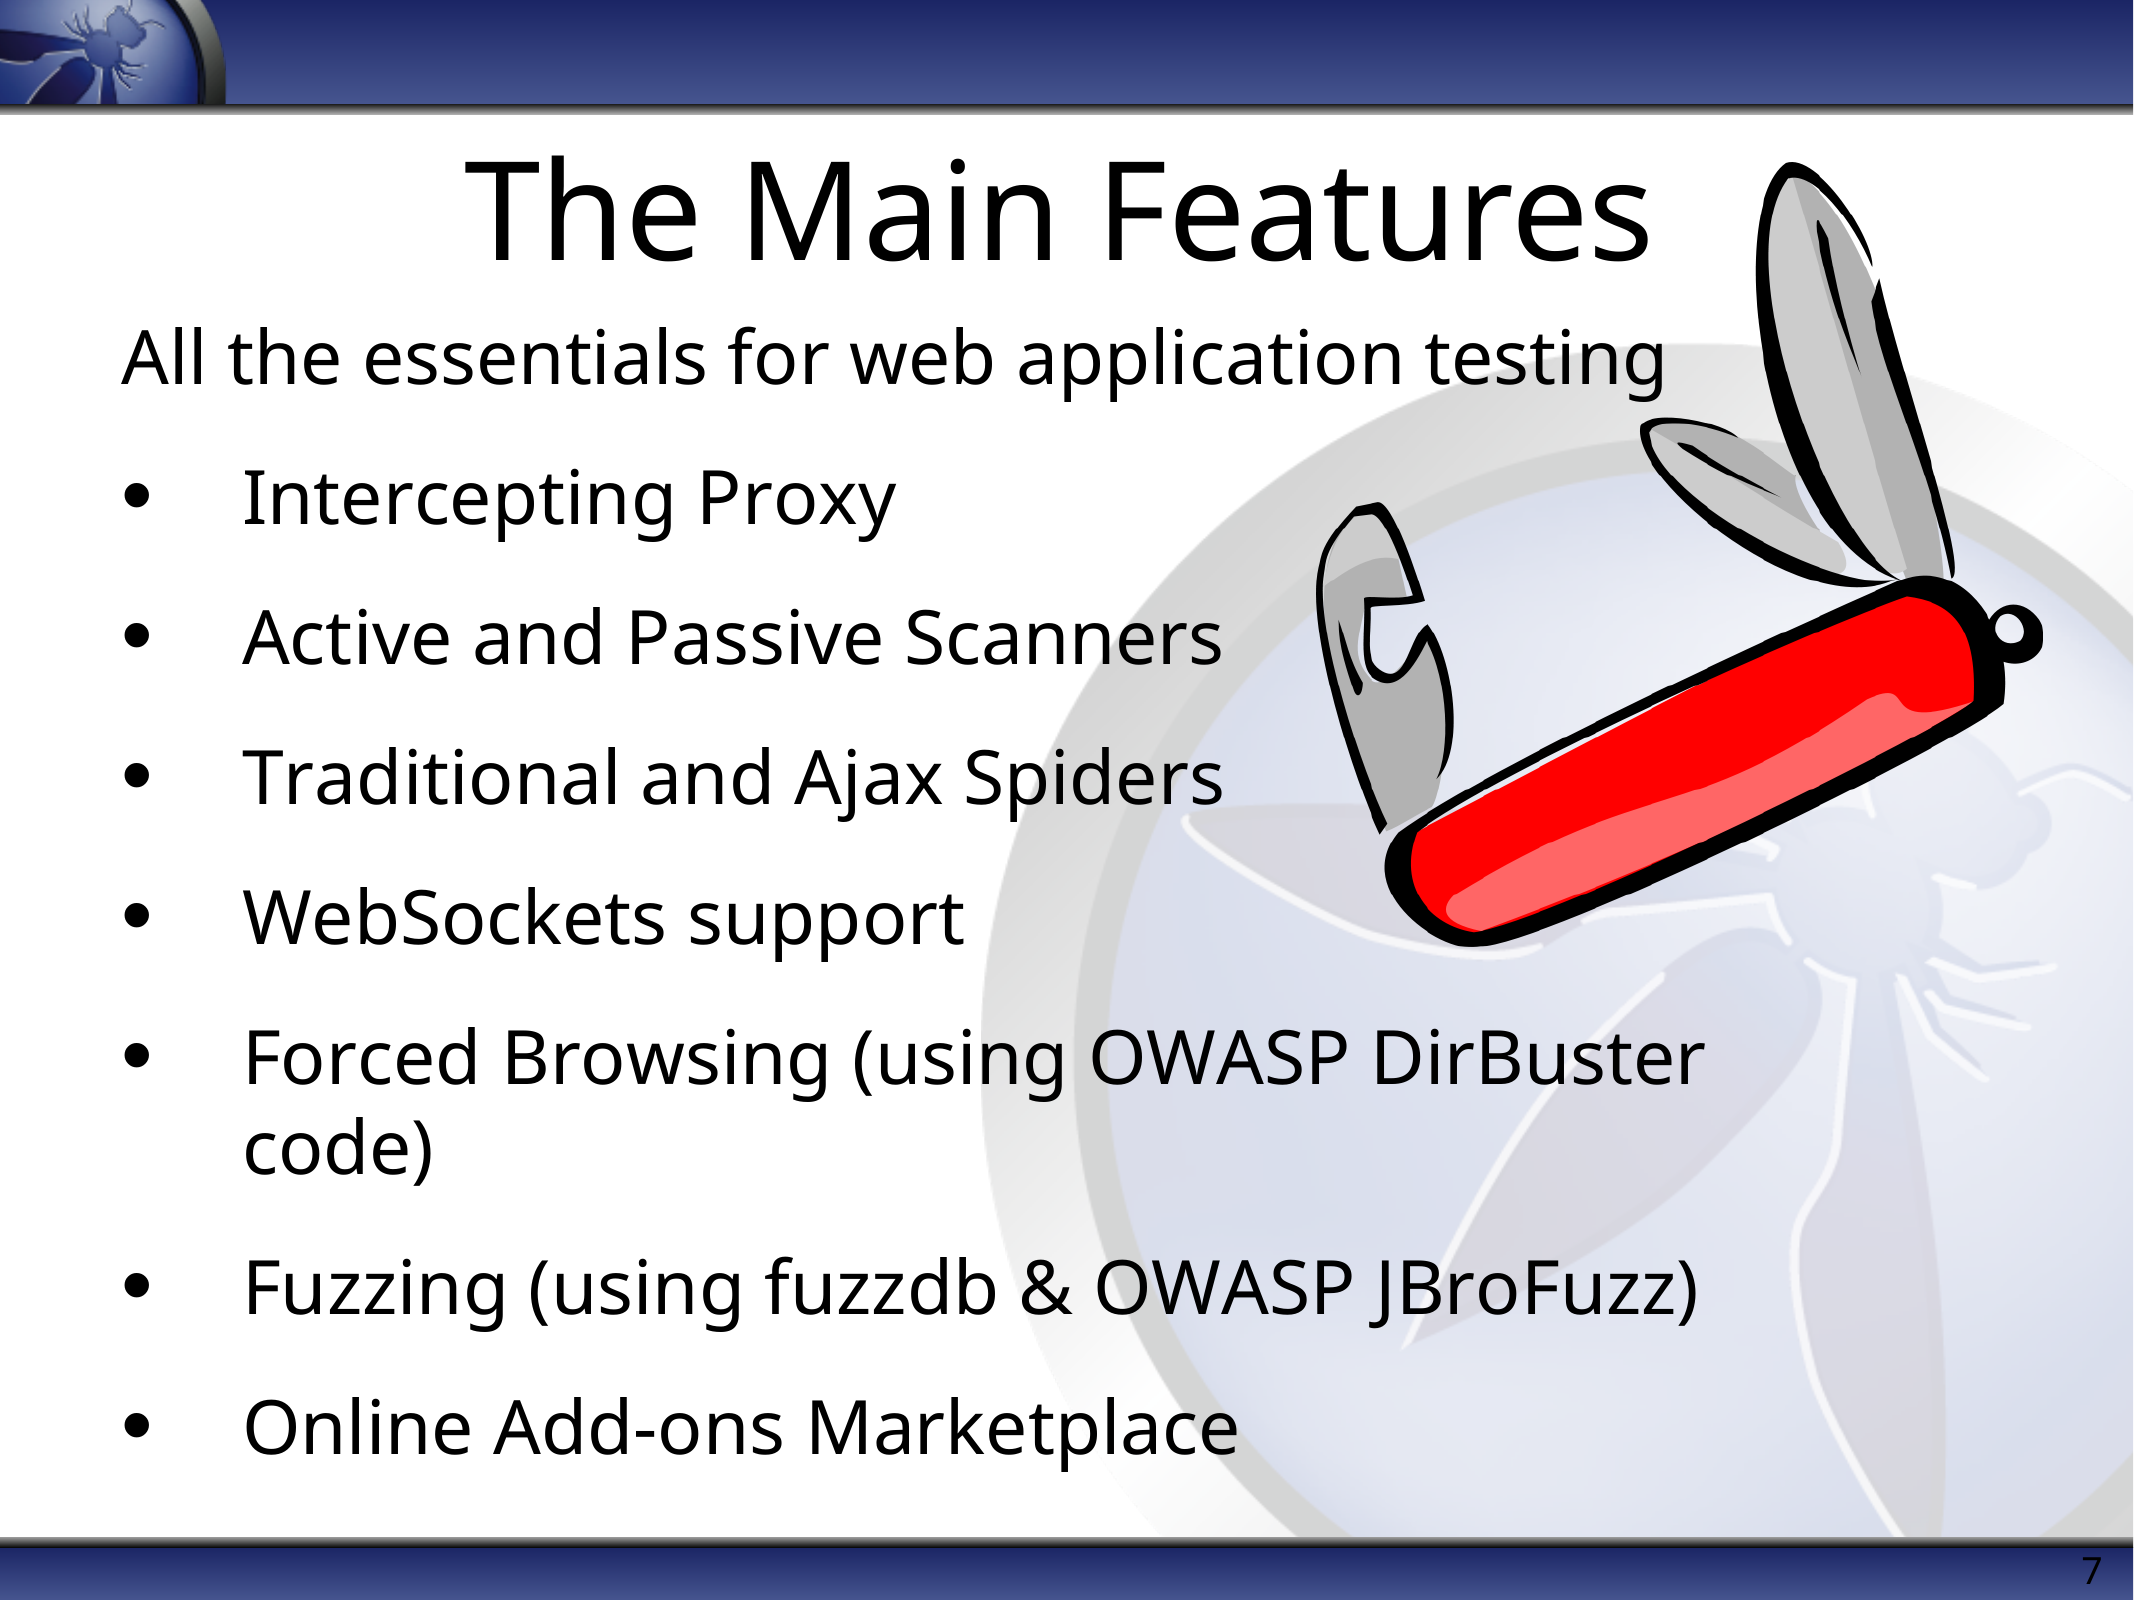

# The Main Features
All the essentials for web application testing
Intercepting Proxy
Active and Passive Scanners
Traditional and Ajax Spiders
WebSockets support
Forced Browsing (using OWASP DirBuster code)
Fuzzing (using fuzzdb & OWASP JBroFuzz)
Online Add-ons Marketplace